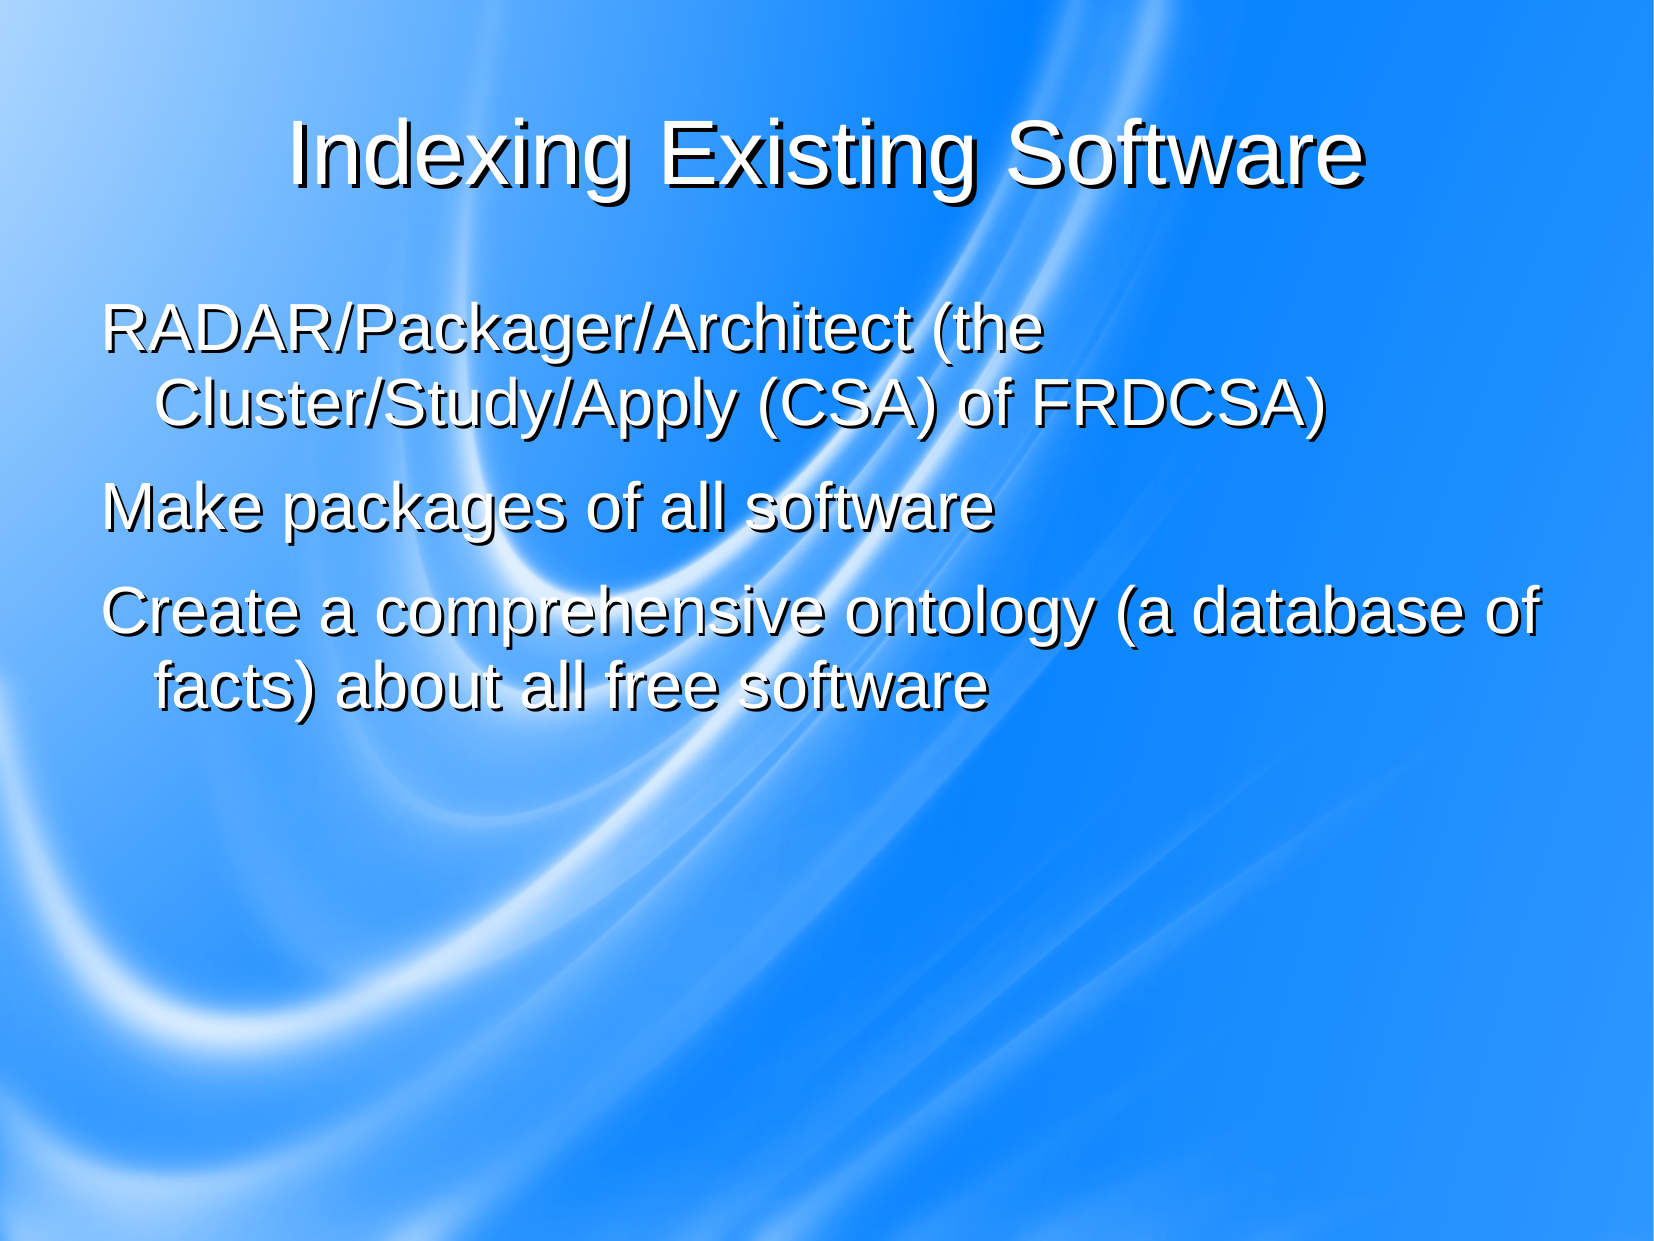

# Indexing Existing Software
RADAR/Packager/Architect (the Cluster/Study/Apply (CSA) of FRDCSA)
Make packages of all software
Create a comprehensive ontology (a database of facts) about all free software